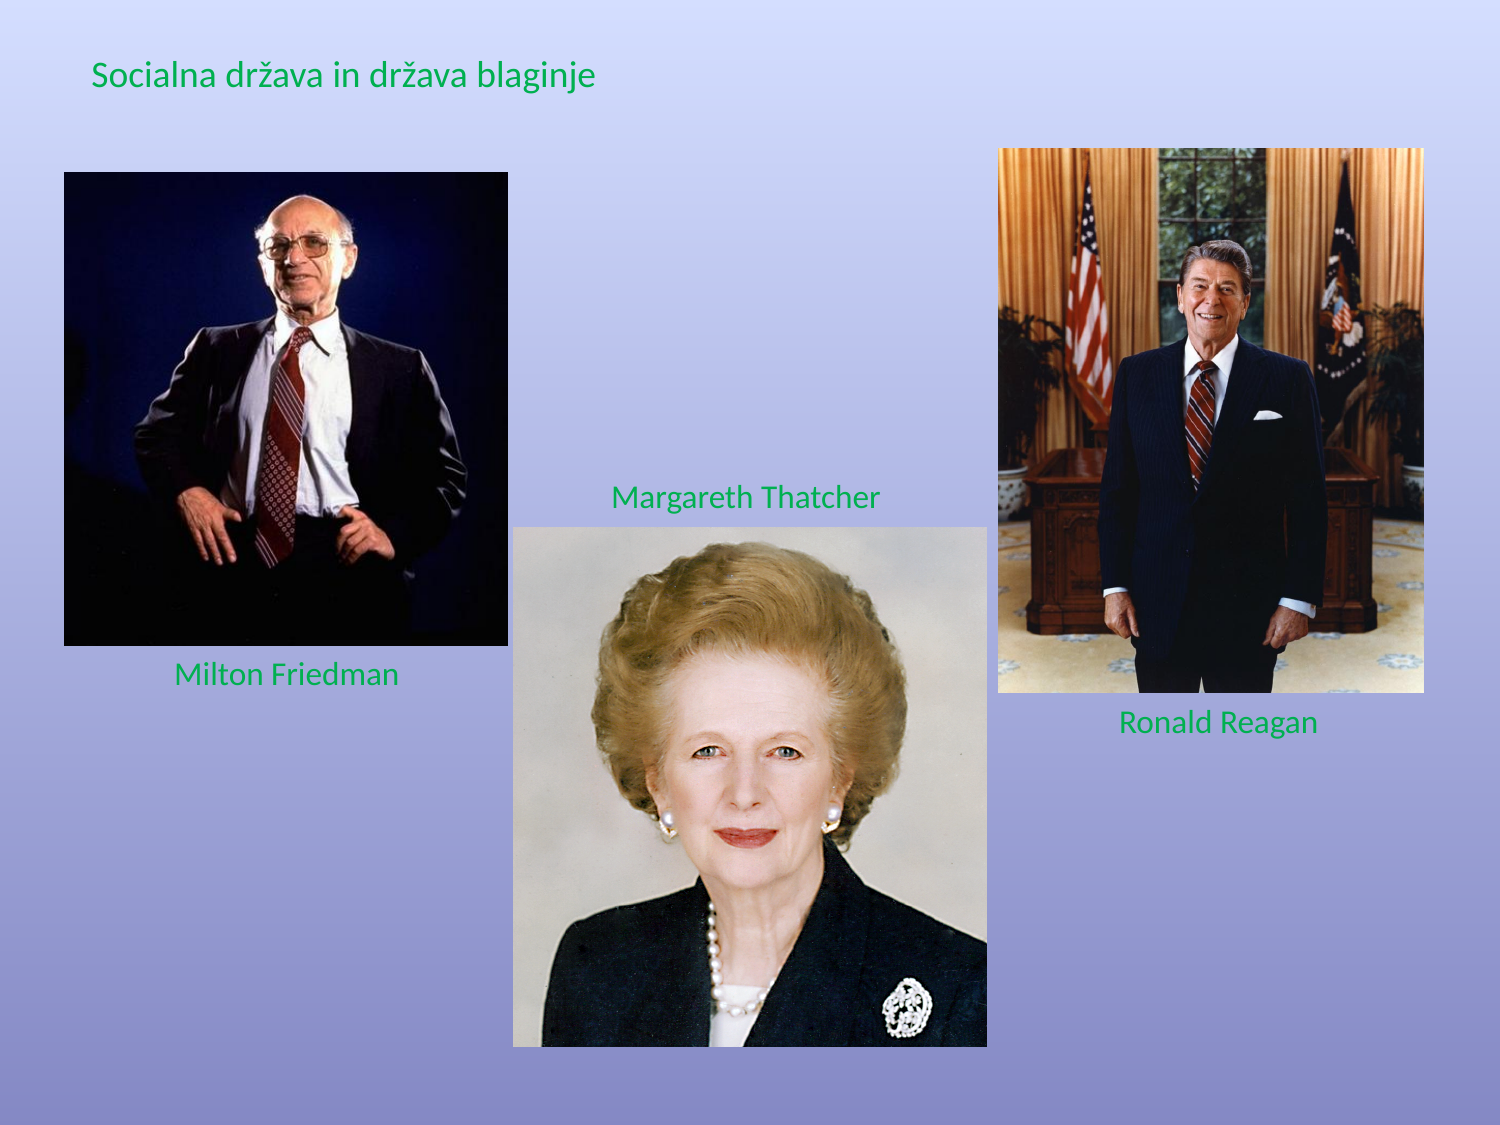

Socialna država in država blaginje
Margareth Thatcher
Milton Friedman
Ronald Reagan